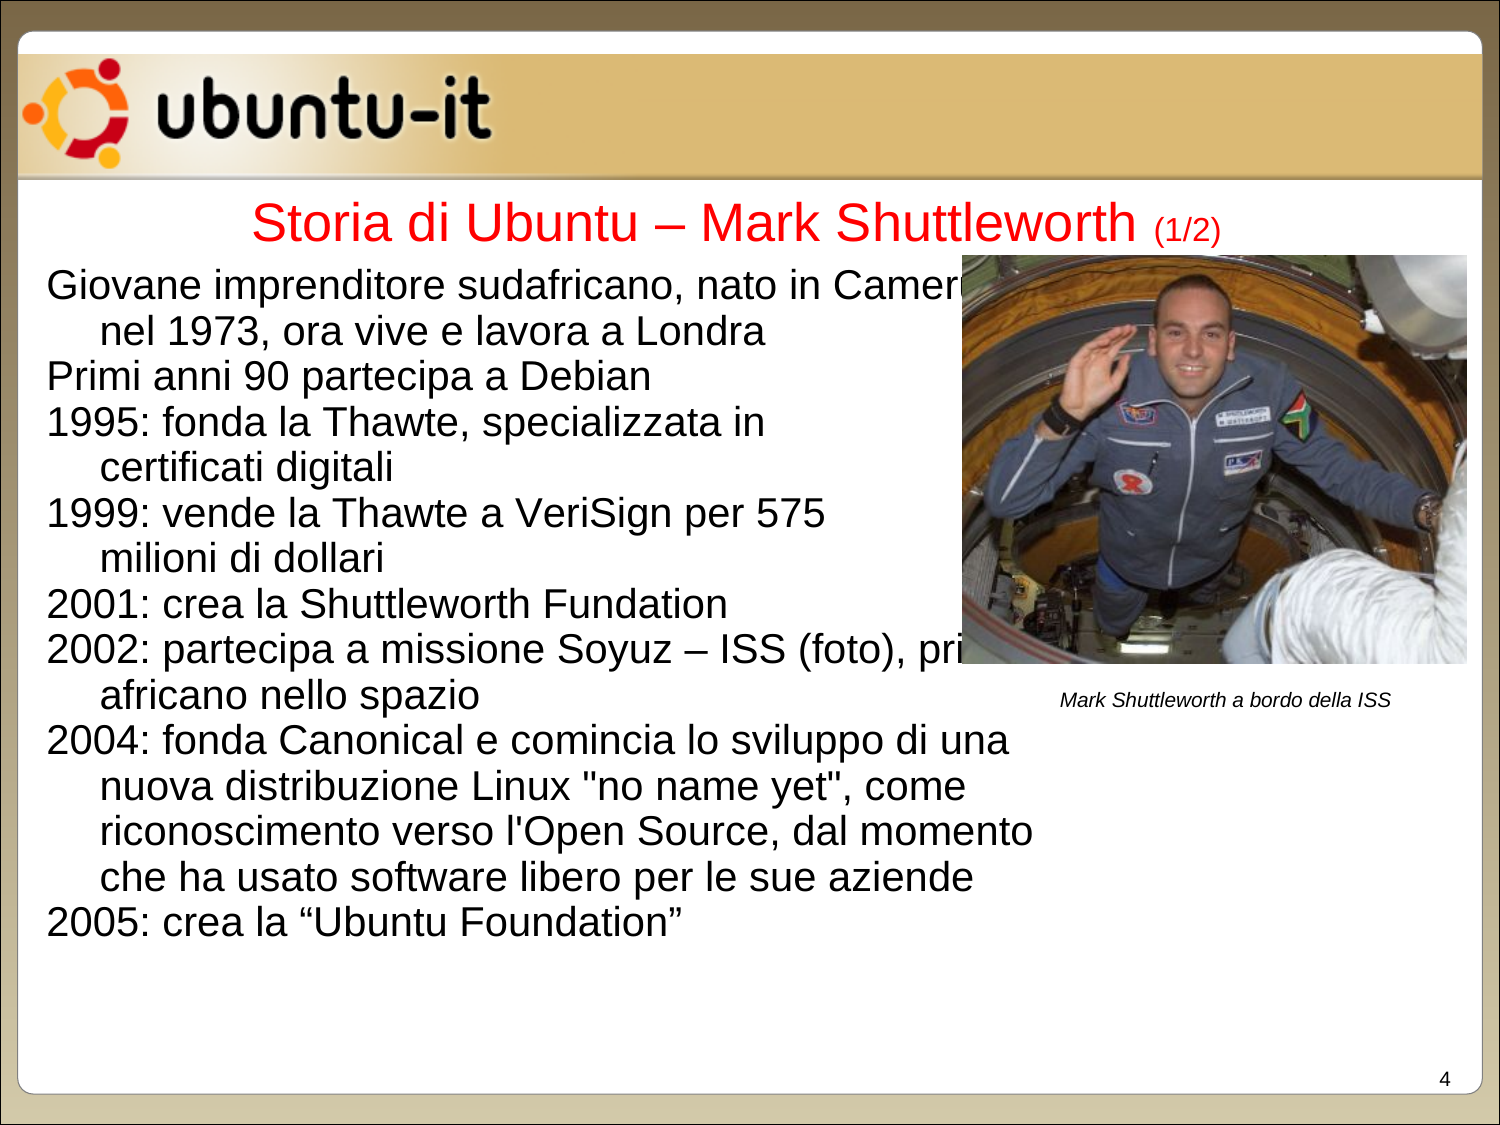

# Storia di Ubuntu – Mark Shuttleworth (1/2)
Giovane imprenditore sudafricano, nato in Camerun nel 1973, ora vive e lavora a Londra
Primi anni 90 partecipa a Debian
1995: fonda la Thawte, specializzata in
	certificati digitali
1999: vende la Thawte a VeriSign per 575
	milioni di dollari
2001: crea la Shuttleworth Fundation
2002: partecipa a missione Soyuz – ISS (foto), primo africano nello spazio
2004: fonda Canonical e comincia lo sviluppo di una nuova distribuzione Linux "no name yet", come riconoscimento verso l'Open Source, dal momento che ha usato software libero per le sue aziende
2005: crea la “Ubuntu Foundation”
Mark Shuttleworth a bordo della ISS
4